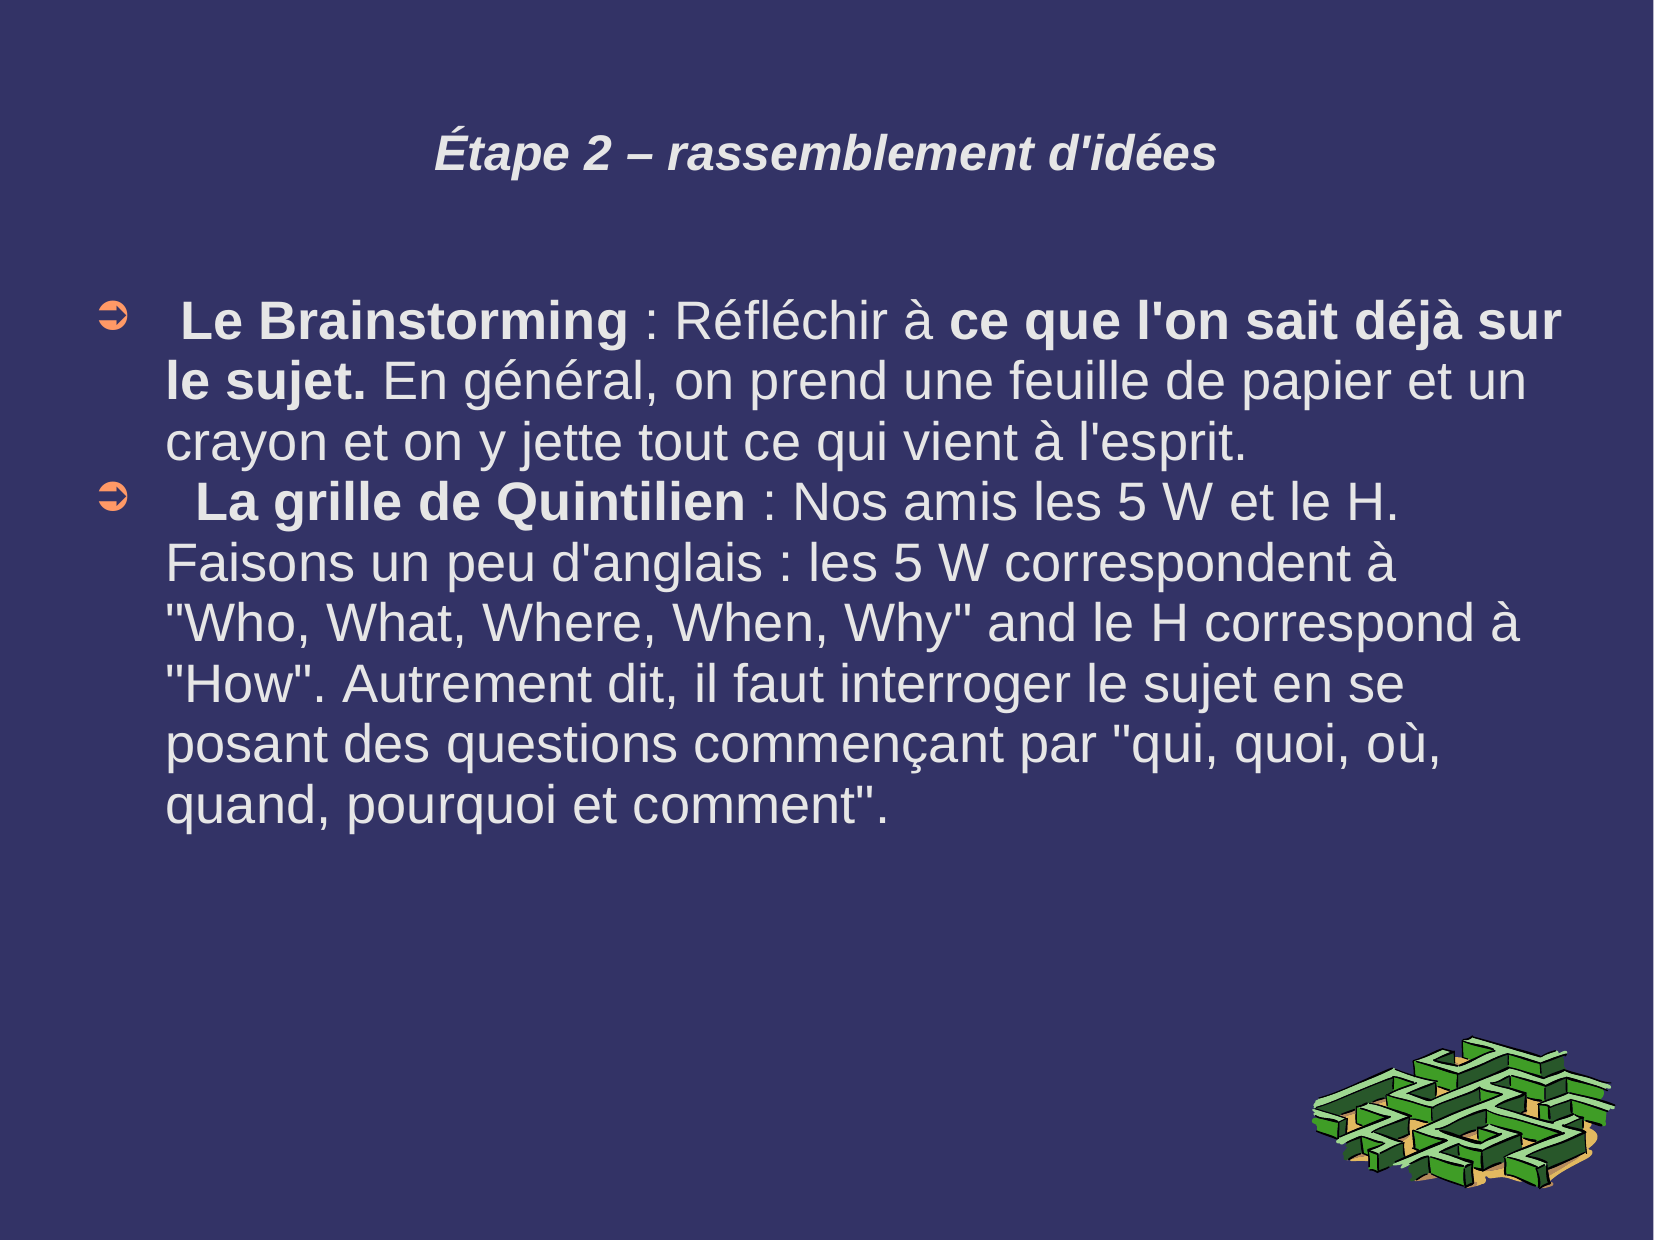

# Étape 2 – rassemblement d'idées
 Le Brainstorming : Réfléchir à ce que l'on sait déjà sur le sujet. En général, on prend une feuille de papier et un crayon et on y jette tout ce qui vient à l'esprit.
 La grille de Quintilien : Nos amis les 5 W et le H. Faisons un peu d'anglais : les 5 W correspondent à "Who, What, Where, When, Why" and le H correspond à "How". Autrement dit, il faut interroger le sujet en se posant des questions commençant par "qui, quoi, où, quand, pourquoi et comment".